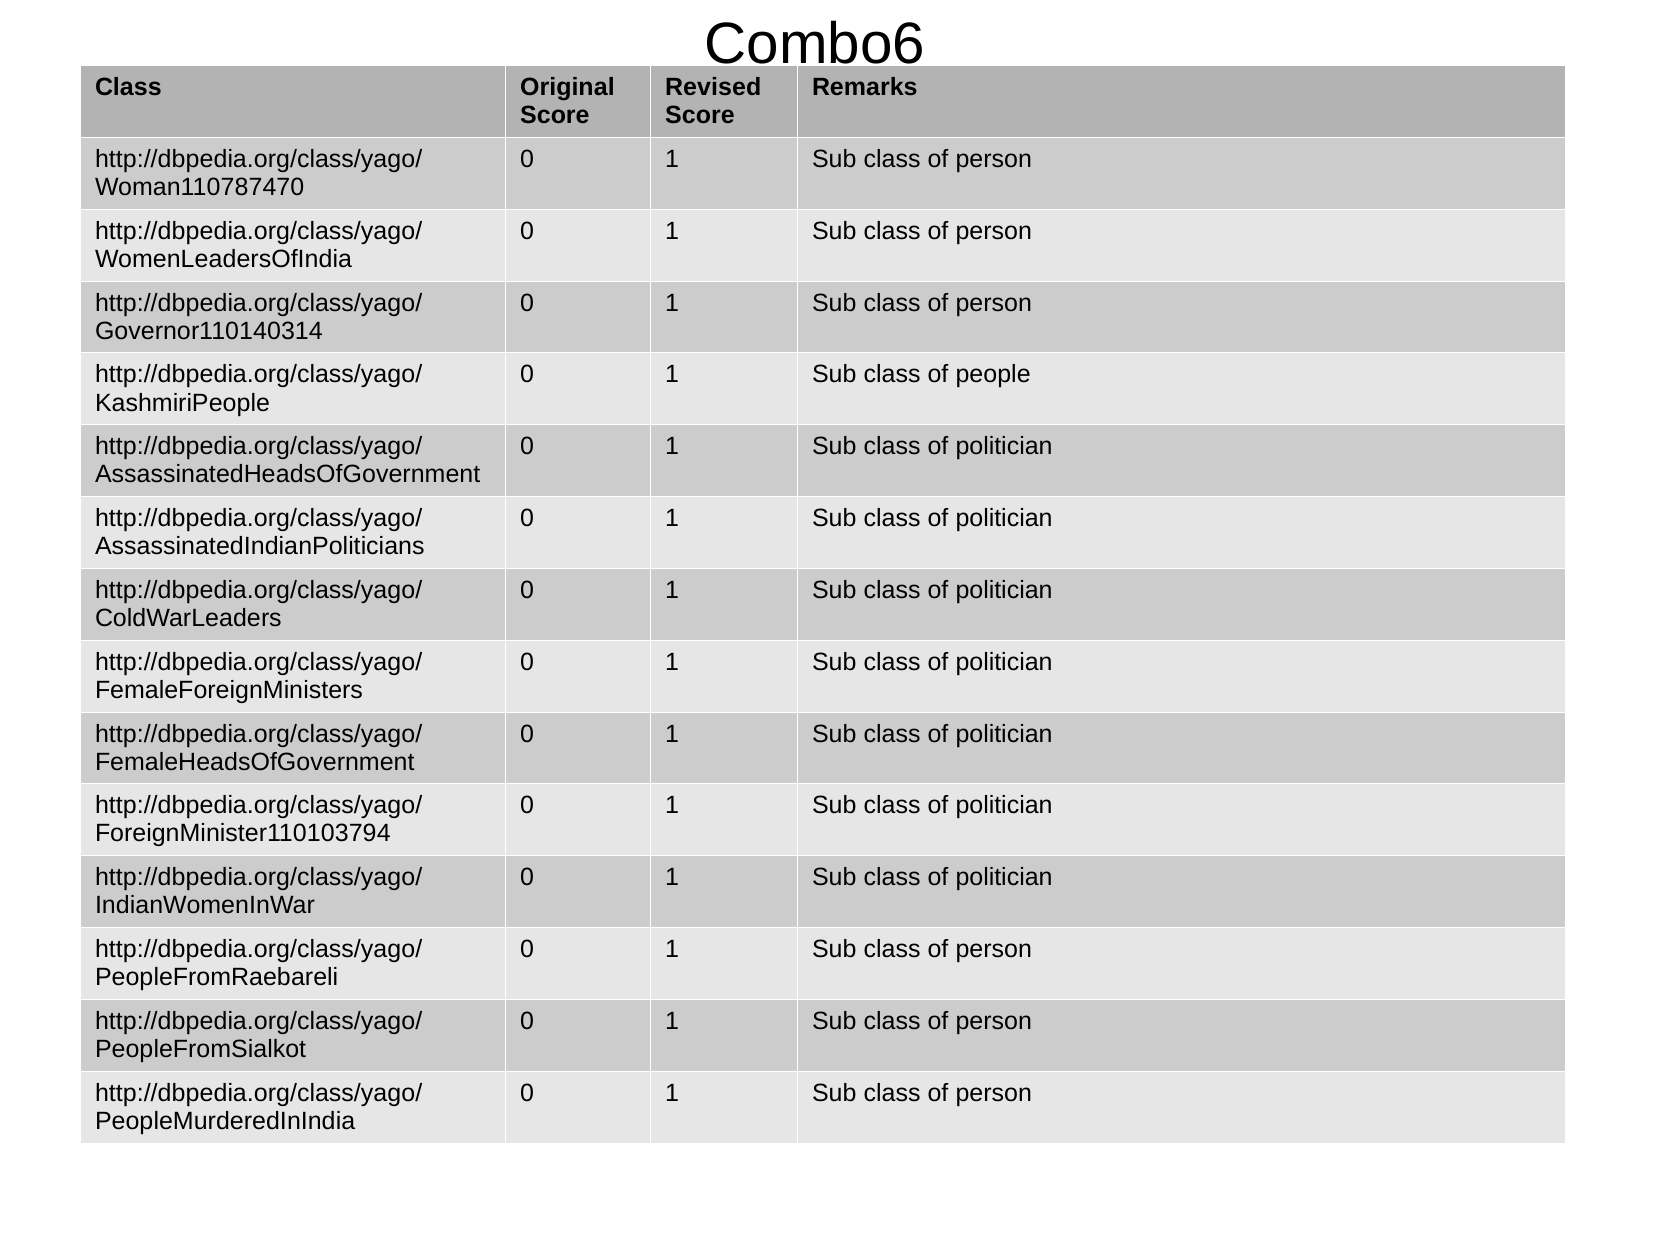

# Combo6
| Class | Original Score | Revised Score | Remarks |
| --- | --- | --- | --- |
| http://dbpedia.org/class/yago/Woman110787470 | 0 | 1 | Sub class of person |
| http://dbpedia.org/class/yago/WomenLeadersOfIndia | 0 | 1 | Sub class of person |
| http://dbpedia.org/class/yago/Governor110140314 | 0 | 1 | Sub class of person |
| http://dbpedia.org/class/yago/KashmiriPeople | 0 | 1 | Sub class of people |
| http://dbpedia.org/class/yago/AssassinatedHeadsOfGovernment | 0 | 1 | Sub class of politician |
| http://dbpedia.org/class/yago/AssassinatedIndianPoliticians | 0 | 1 | Sub class of politician |
| http://dbpedia.org/class/yago/ColdWarLeaders | 0 | 1 | Sub class of politician |
| http://dbpedia.org/class/yago/FemaleForeignMinisters | 0 | 1 | Sub class of politician |
| http://dbpedia.org/class/yago/FemaleHeadsOfGovernment | 0 | 1 | Sub class of politician |
| http://dbpedia.org/class/yago/ForeignMinister110103794 | 0 | 1 | Sub class of politician |
| http://dbpedia.org/class/yago/IndianWomenInWar | 0 | 1 | Sub class of politician |
| http://dbpedia.org/class/yago/PeopleFromRaebareli | 0 | 1 | Sub class of person |
| http://dbpedia.org/class/yago/PeopleFromSialkot | 0 | 1 | Sub class of person |
| http://dbpedia.org/class/yago/PeopleMurderedInIndia | 0 | 1 | Sub class of person |